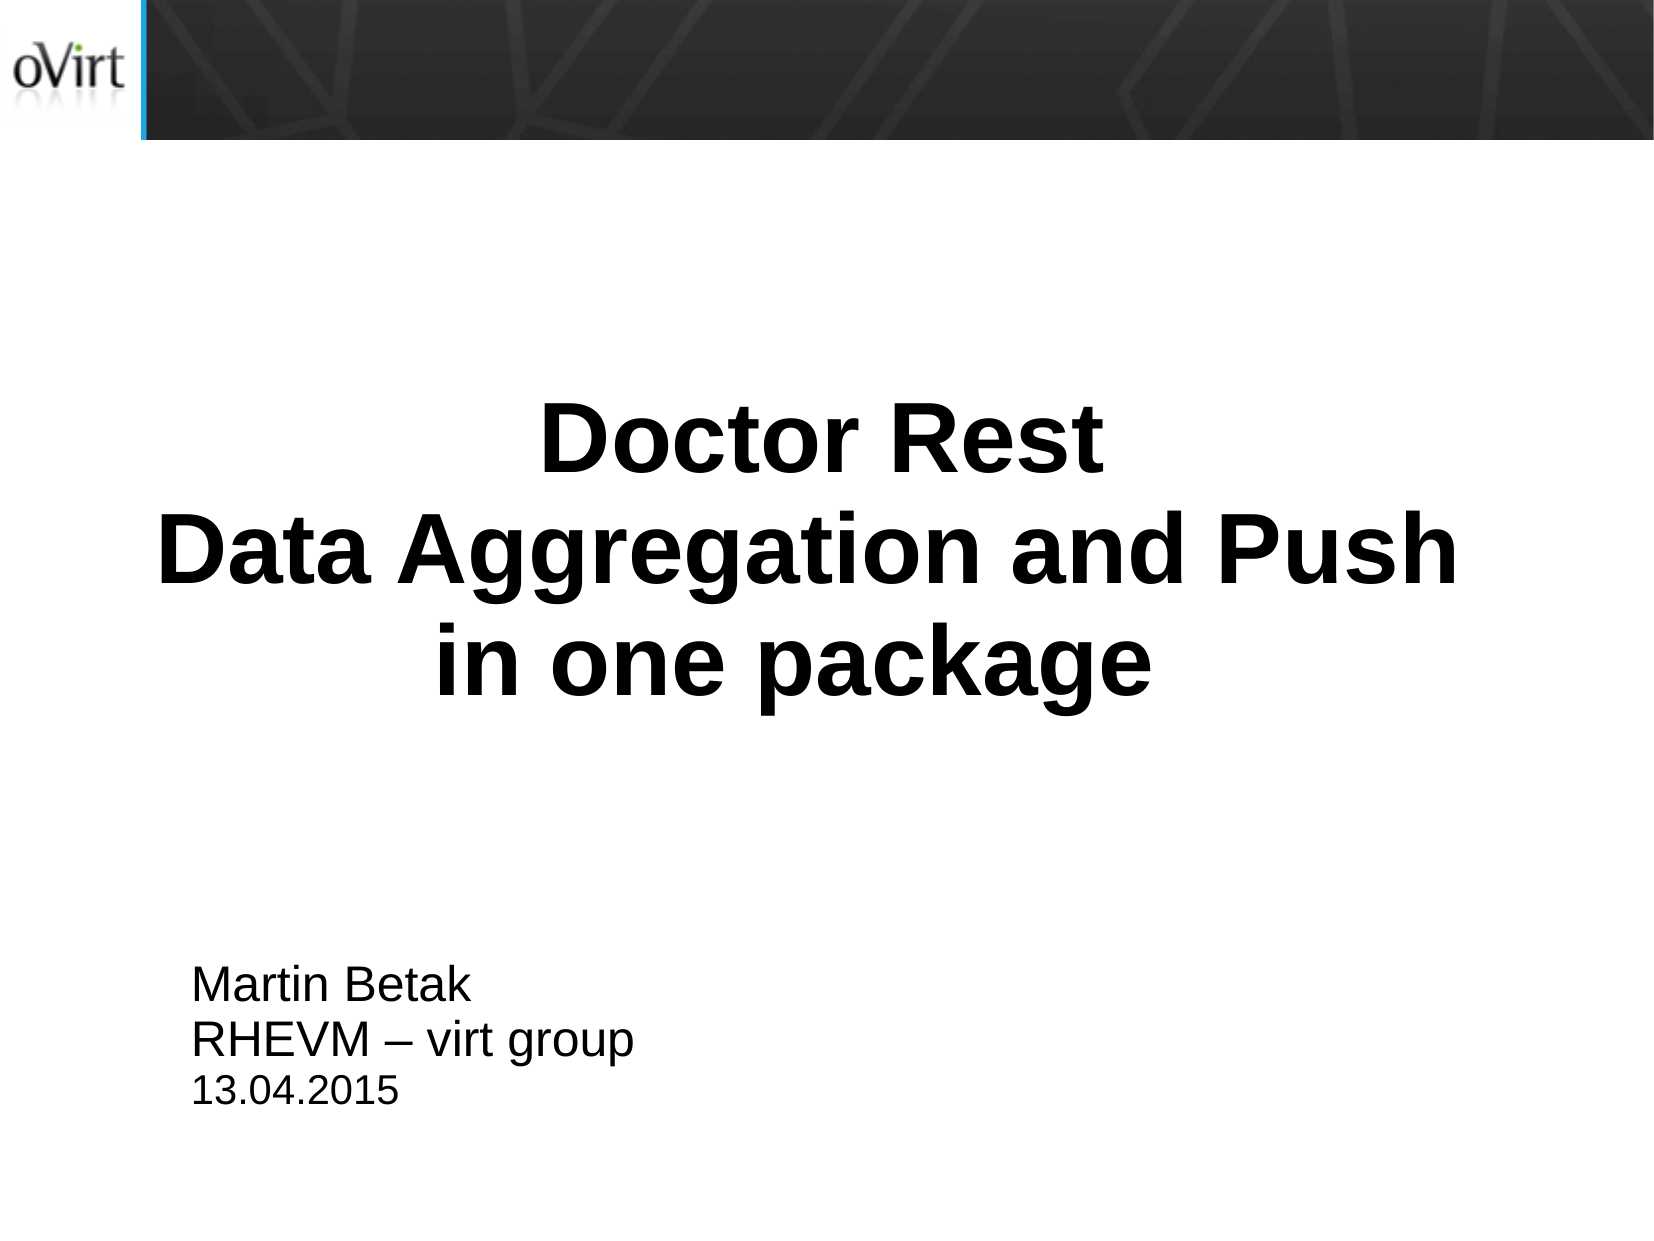

Doctor Rest
 Data Aggregation and Push in one package
Martin Betak
RHEVM – virt group
13.04.2015